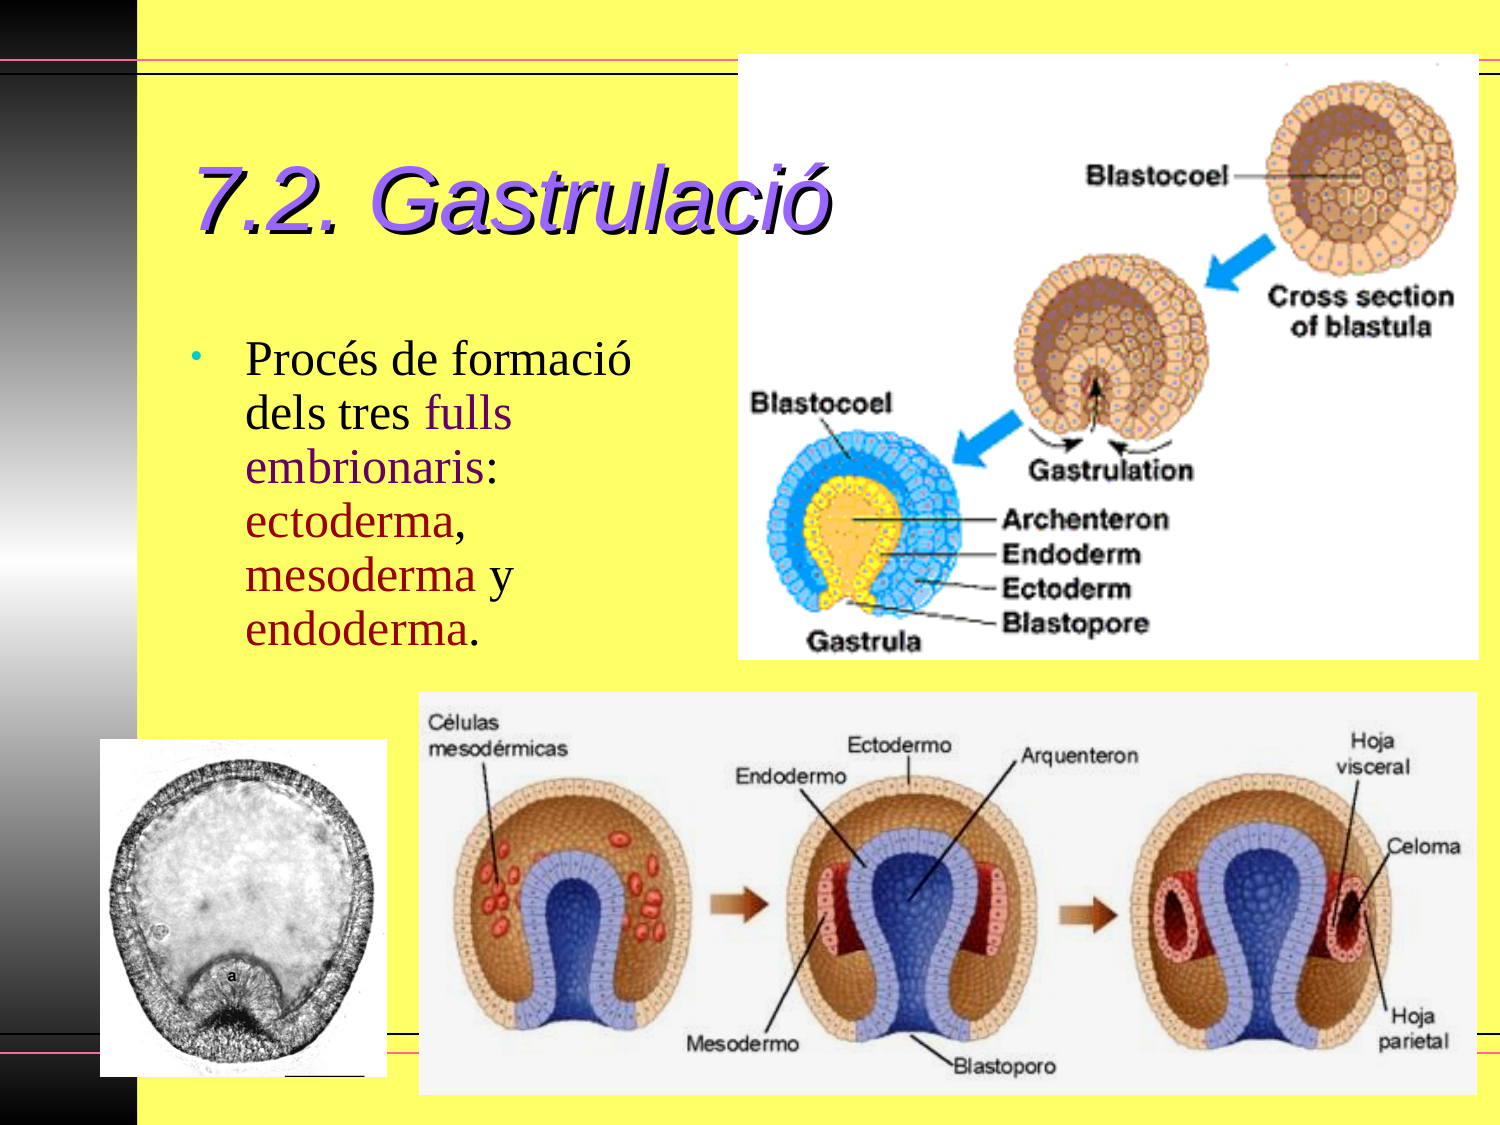

7.2. Gastrulació
Procés de formació dels tres fulls embrionaris: ectoderma, mesoderma y endoderma.